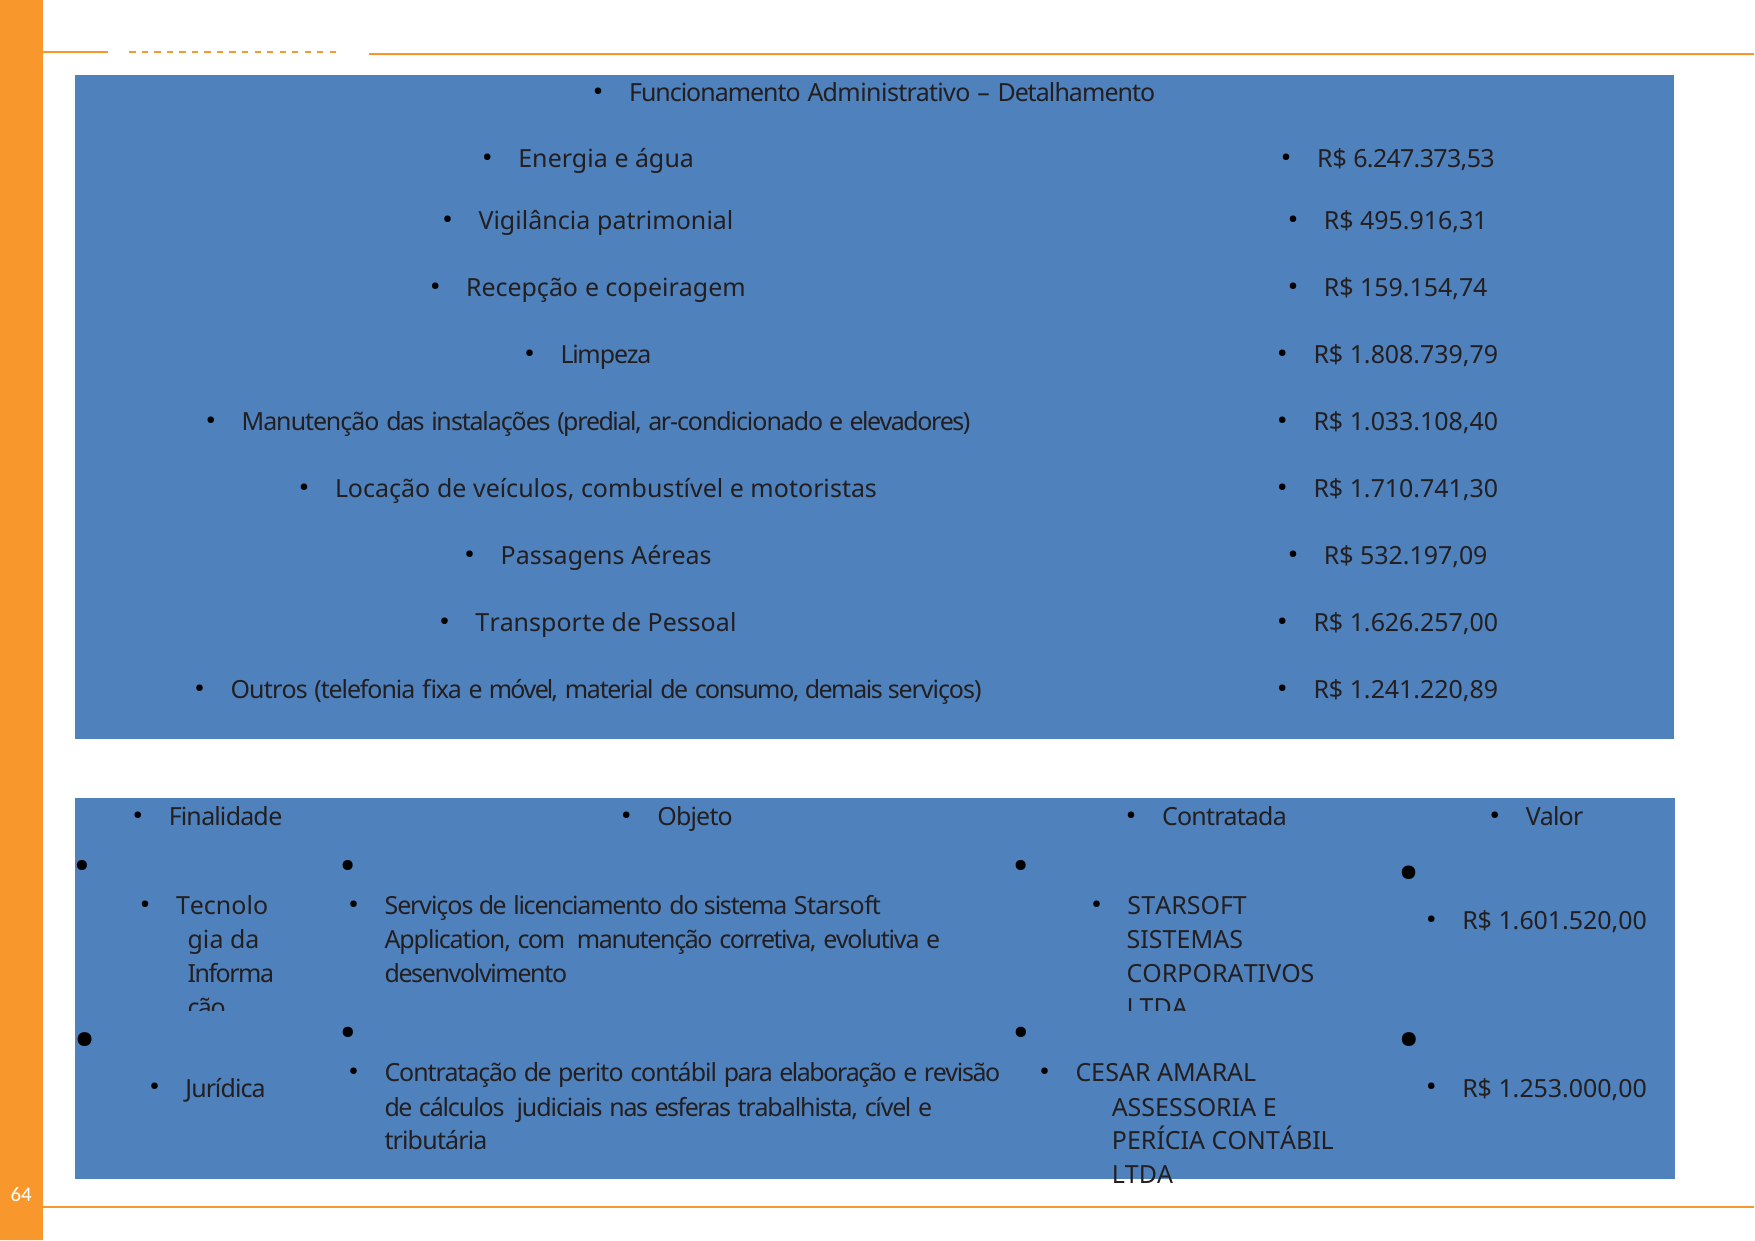

| Funcionamento Administrativo – Detalhamento | |
| --- | --- |
| Energia e água | R$ 6.247.373,53 |
| Vigilância patrimonial | R$ 495.916,31 |
| Recepção e copeiragem | R$ 159.154,74 |
| Limpeza | R$ 1.808.739,79 |
| Manutenção das instalações (predial, ar-condicionado e elevadores) | R$ 1.033.108,40 |
| Locação de veículos, combustível e motoristas | R$ 1.710.741,30 |
| Passagens Aéreas | R$ 532.197,09 |
| Transporte de Pessoal | R$ 1.626.257,00 |
| Outros (telefonia fixa e móvel, material de consumo, demais serviços) | R$ 1.241.220,89 |
| Finalidade | Objeto | Contratada | Valor |
| --- | --- | --- | --- |
| Tecnologia da Informação | Serviços de licenciamento do sistema Starsoft Application, com manutenção corretiva, evolutiva e desenvolvimento | STARSOFT SISTEMAS CORPORATIVOS LTDA | R$ 1.601.520,00 |
| Jurídica | Contratação de perito contábil para elaboração e revisão de cálculos judiciais nas esferas trabalhista, cível e tributária | CESAR AMARAL ASSESSORIA E PERÍCIA CONTÁBIL LTDA | R$ 1.253.000,00 |
64